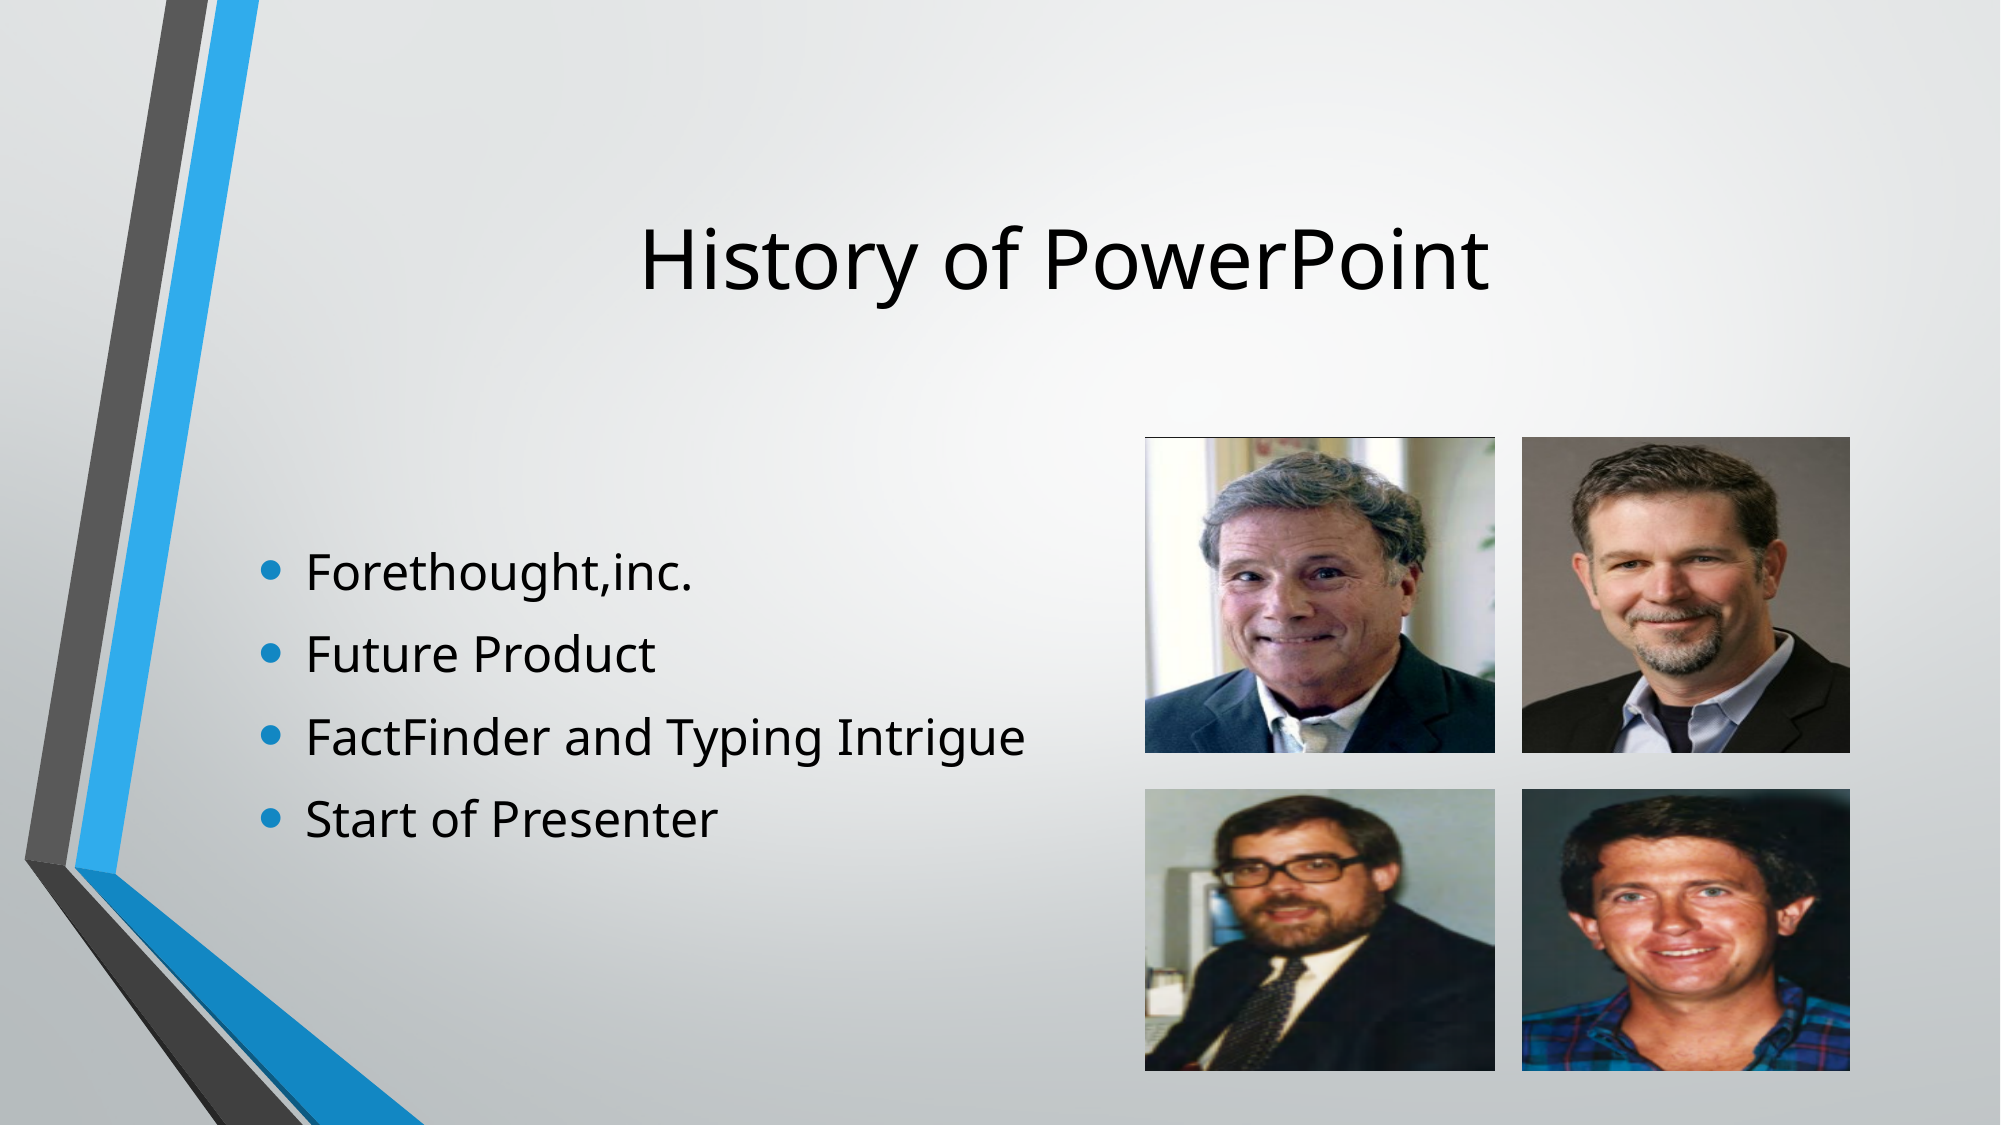

# History of PowerPoint
Forethought,inc.
Future Product
FactFinder and Typing Intrigue
Start of Presenter